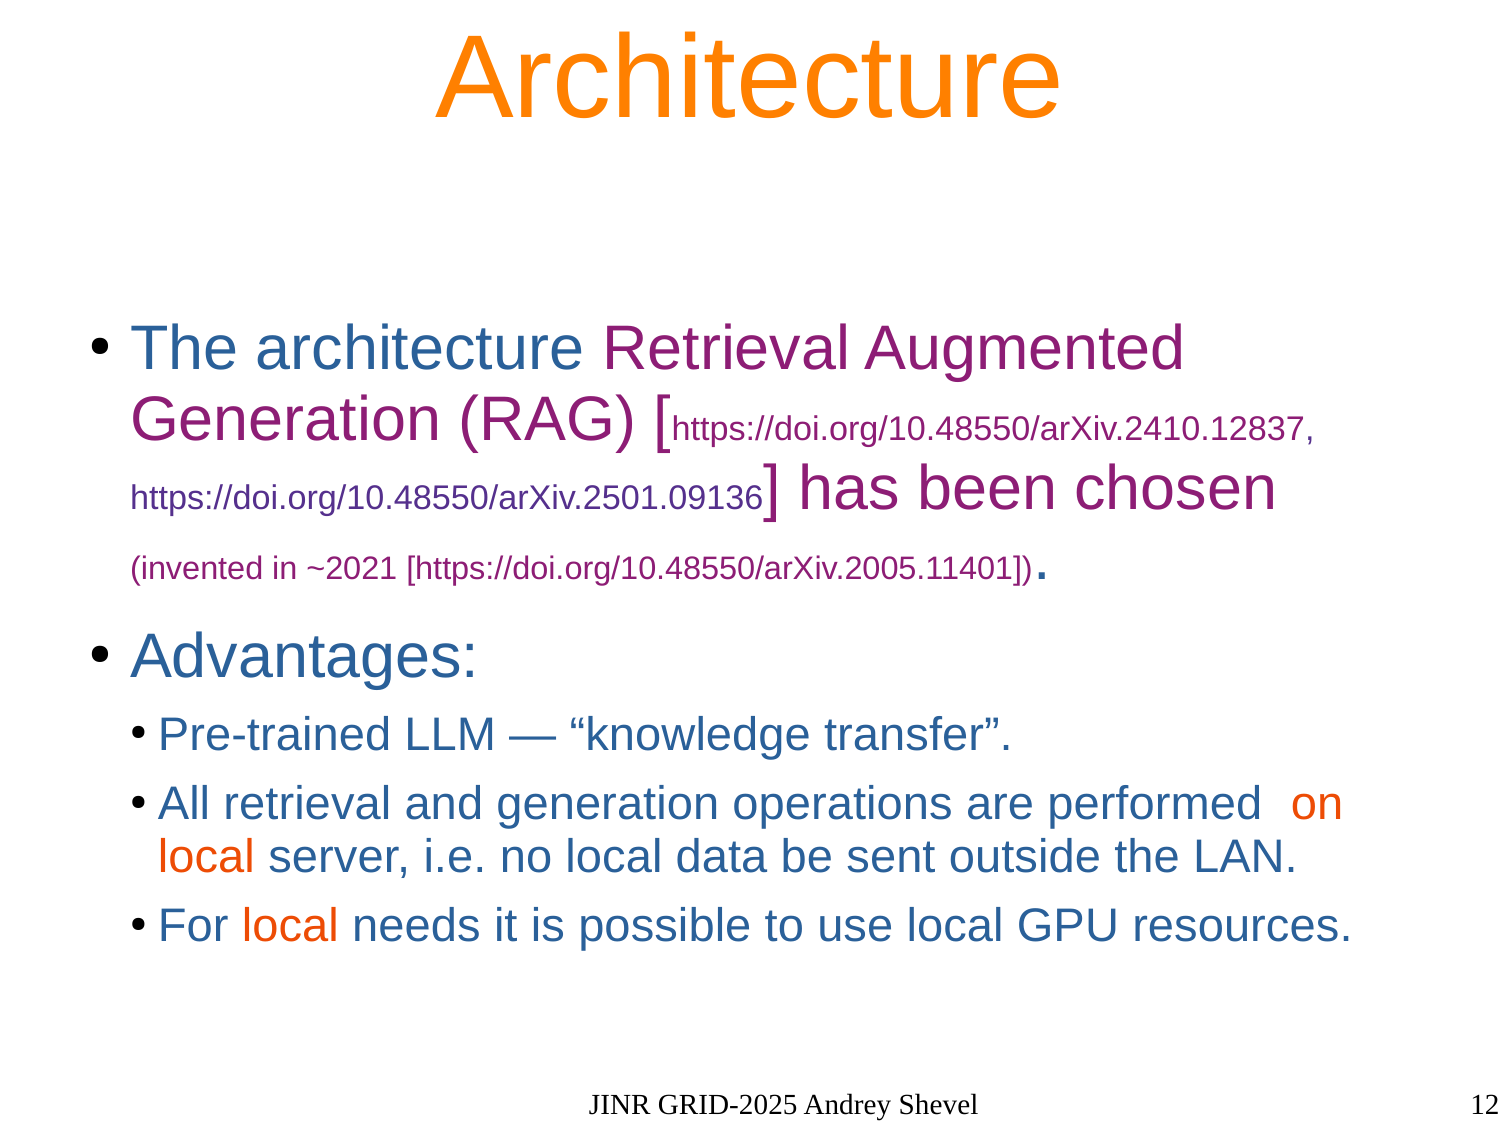

# Architecture
The architecture Retrieval Augmented Generation (RAG) [https://doi.org/10.48550/arXiv.2410.12837, https://doi.org/10.48550/arXiv.2501.09136] has been chosen (invented in ~2021 [https://doi.org/10.48550/arXiv.2005.11401]).
Advantages:
Pre-trained LLM — “knowledge transfer”.
All retrieval and generation operations are performed on local server, i.e. no local data be sent outside the LAN.
For local needs it is possible to use local GPU resources.
12